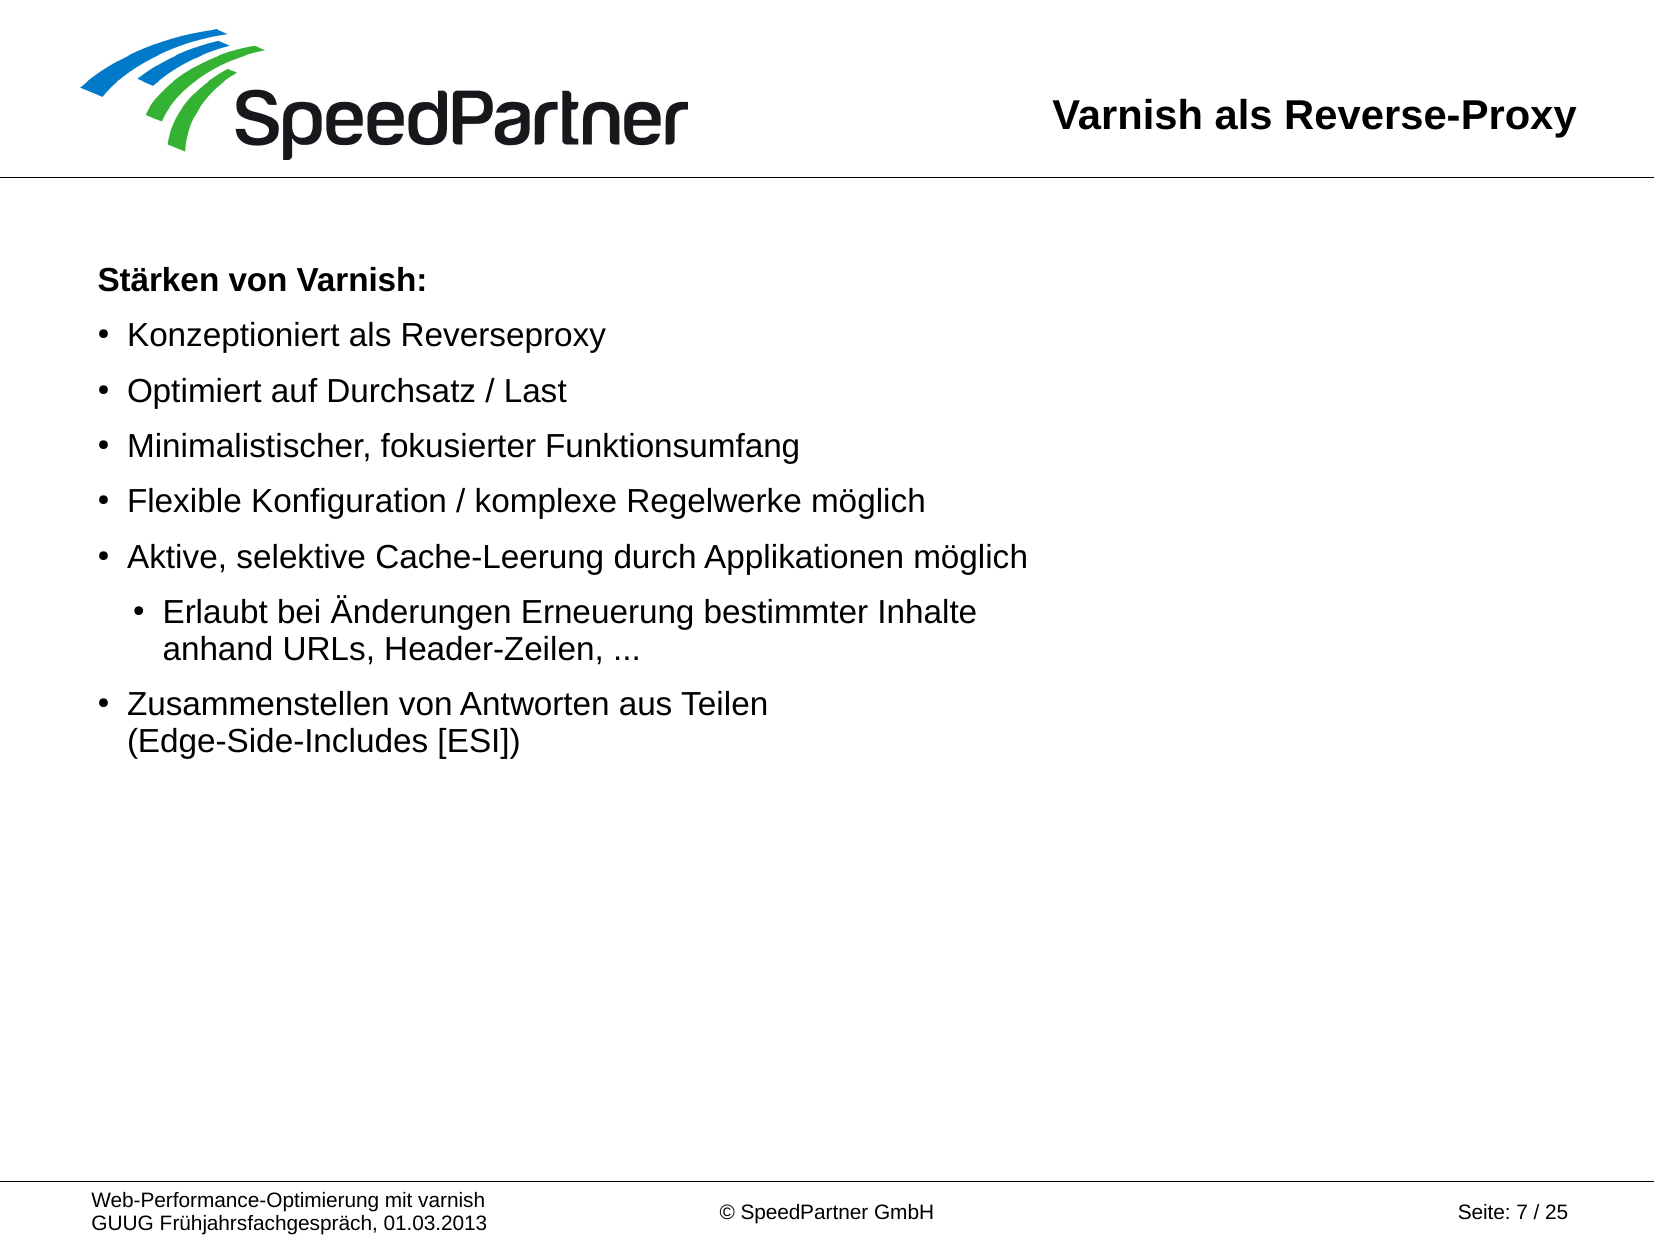

# Varnish als Reverse-Proxy
Stärken von Varnish:
Konzeptioniert als Reverseproxy
Optimiert auf Durchsatz / Last
Minimalistischer, fokusierter Funktionsumfang
Flexible Konfiguration / komplexe Regelwerke möglich
Aktive, selektive Cache-Leerung durch Applikationen möglich
Erlaubt bei Änderungen Erneuerung bestimmter Inhalte
anhand URLs, Header-Zeilen, ...
Zusammenstellen von Antworten aus Teilen
(Edge-Side-Includes [ESI])